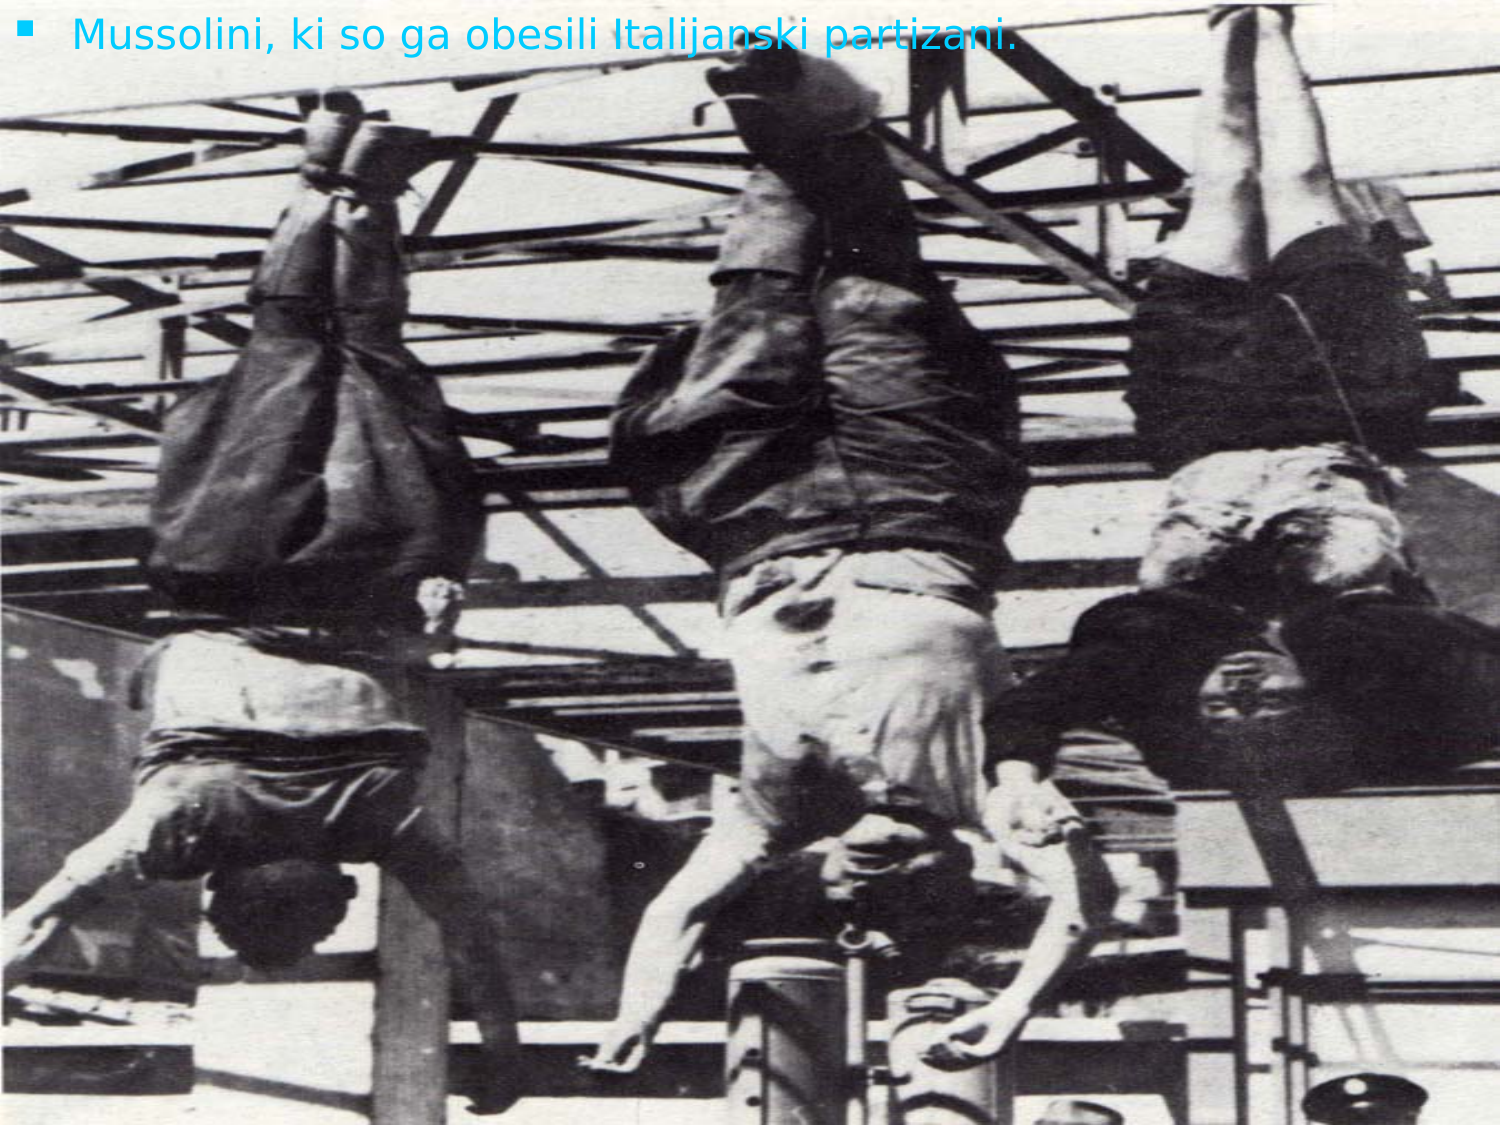

# Mussolini, ki so ga obesili Italijanski partizani.